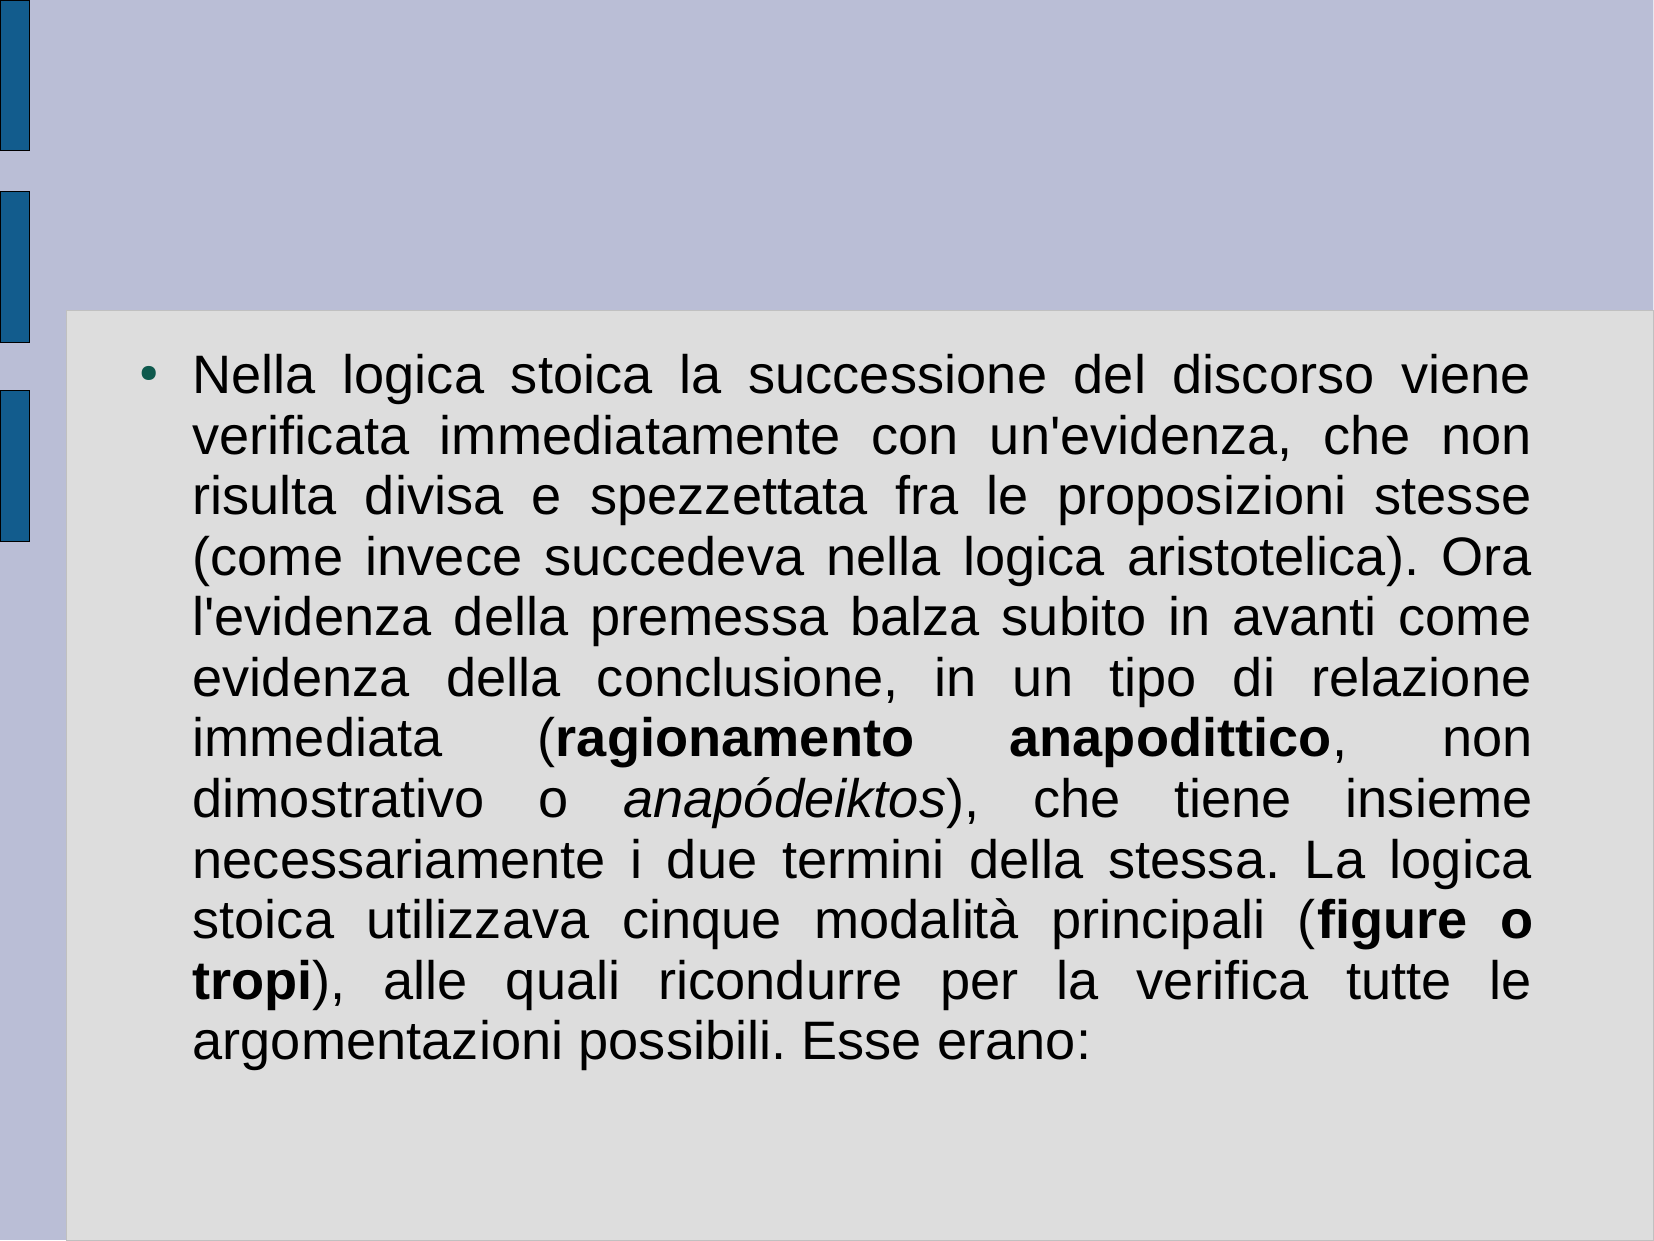

#
Nella logica stoica la successione del discorso viene verificata immediatamente con un'evidenza, che non risulta divisa e spezzettata fra le proposizioni stesse (come invece succedeva nella logica aristotelica). Ora l'evidenza della premessa balza subito in avanti come evidenza della conclusione, in un tipo di relazione immediata (ragionamento anapodittico, non dimostrativo o anapódeiktos), che tiene insieme necessariamente i due termini della stessa. La logica stoica utilizzava cinque modalità principali (figure o tropi), alle quali ricondurre per la verifica tutte le argomentazioni possibili. Esse erano: